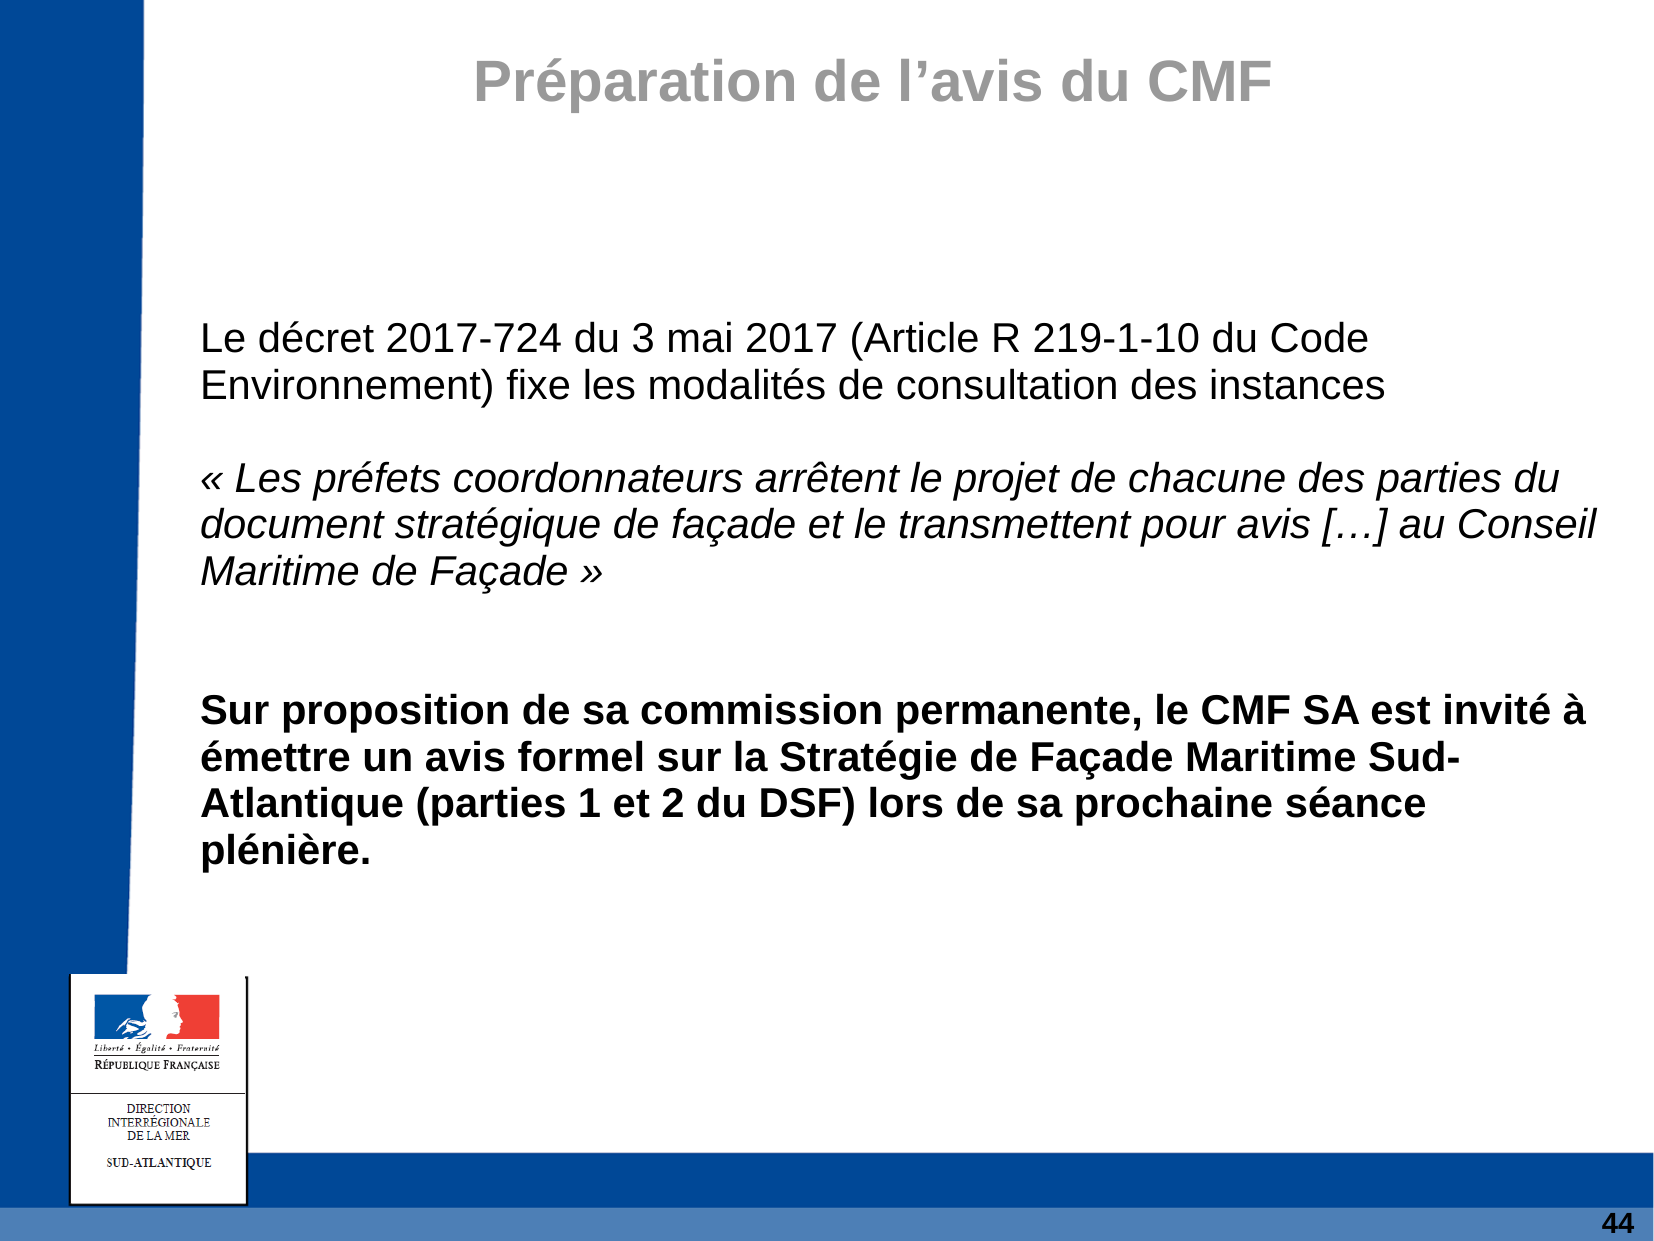

Préparation de l’avis du CMF
Le décret 2017-724 du 3 mai 2017 (Article R 219-1-10 du Code Environnement) fixe les modalités de consultation des instances
« Les préfets coordonnateurs arrêtent le projet de chacune des parties du document stratégique de façade et le transmettent pour avis […] au Conseil Maritime de Façade »
Sur proposition de sa commission permanente, le CMF SA est invité à émettre un avis formel sur la Stratégie de Façade Maritime Sud-Atlantique (parties 1 et 2 du DSF) lors de sa prochaine séance plénière.